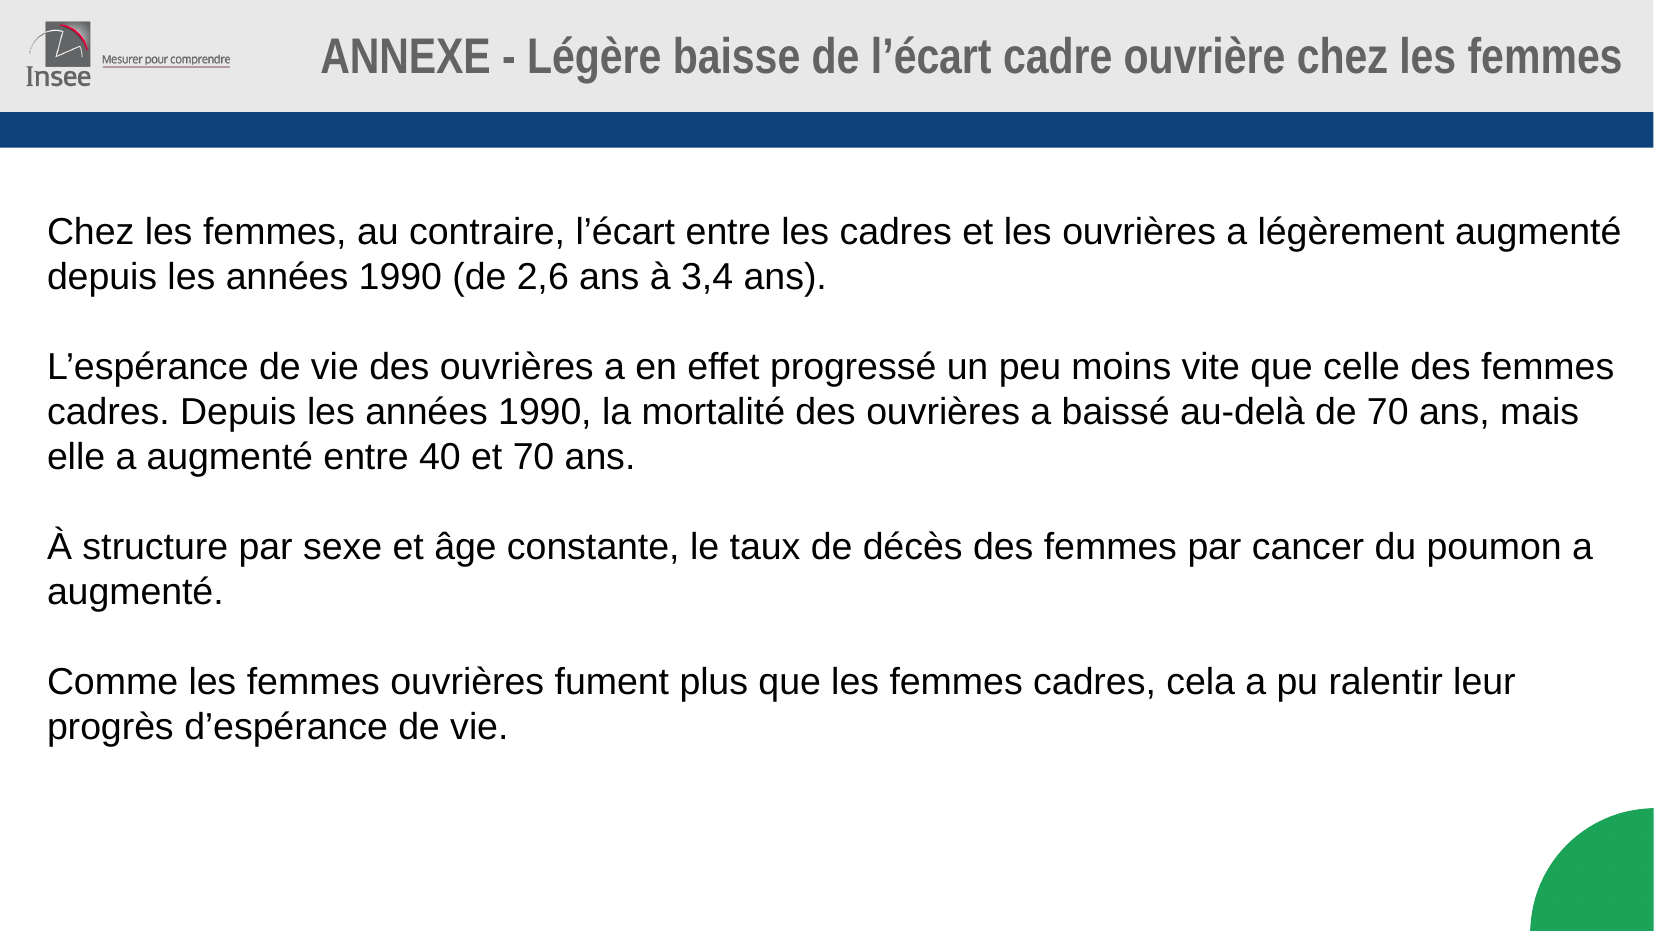

ANNEXE - Légère baisse de l’écart cadre ouvrière chez les femmes
Chez les femmes, au contraire, l’écart entre les cadres et les ouvrières a légèrement augmenté depuis les années 1990 (de 2,6 ans à 3,4 ans).
L’espérance de vie des ouvrières a en effet progressé un peu moins vite que celle des femmes cadres. Depuis les années 1990, la mortalité des ouvrières a baissé au-delà de 70 ans, mais elle a augmenté entre 40 et 70 ans.
À structure par sexe et âge constante, le taux de décès des femmes par cancer du poumon a augmenté.
Comme les femmes ouvrières fument plus que les femmes cadres, cela a pu ralentir leur progrès d’espérance de vie.